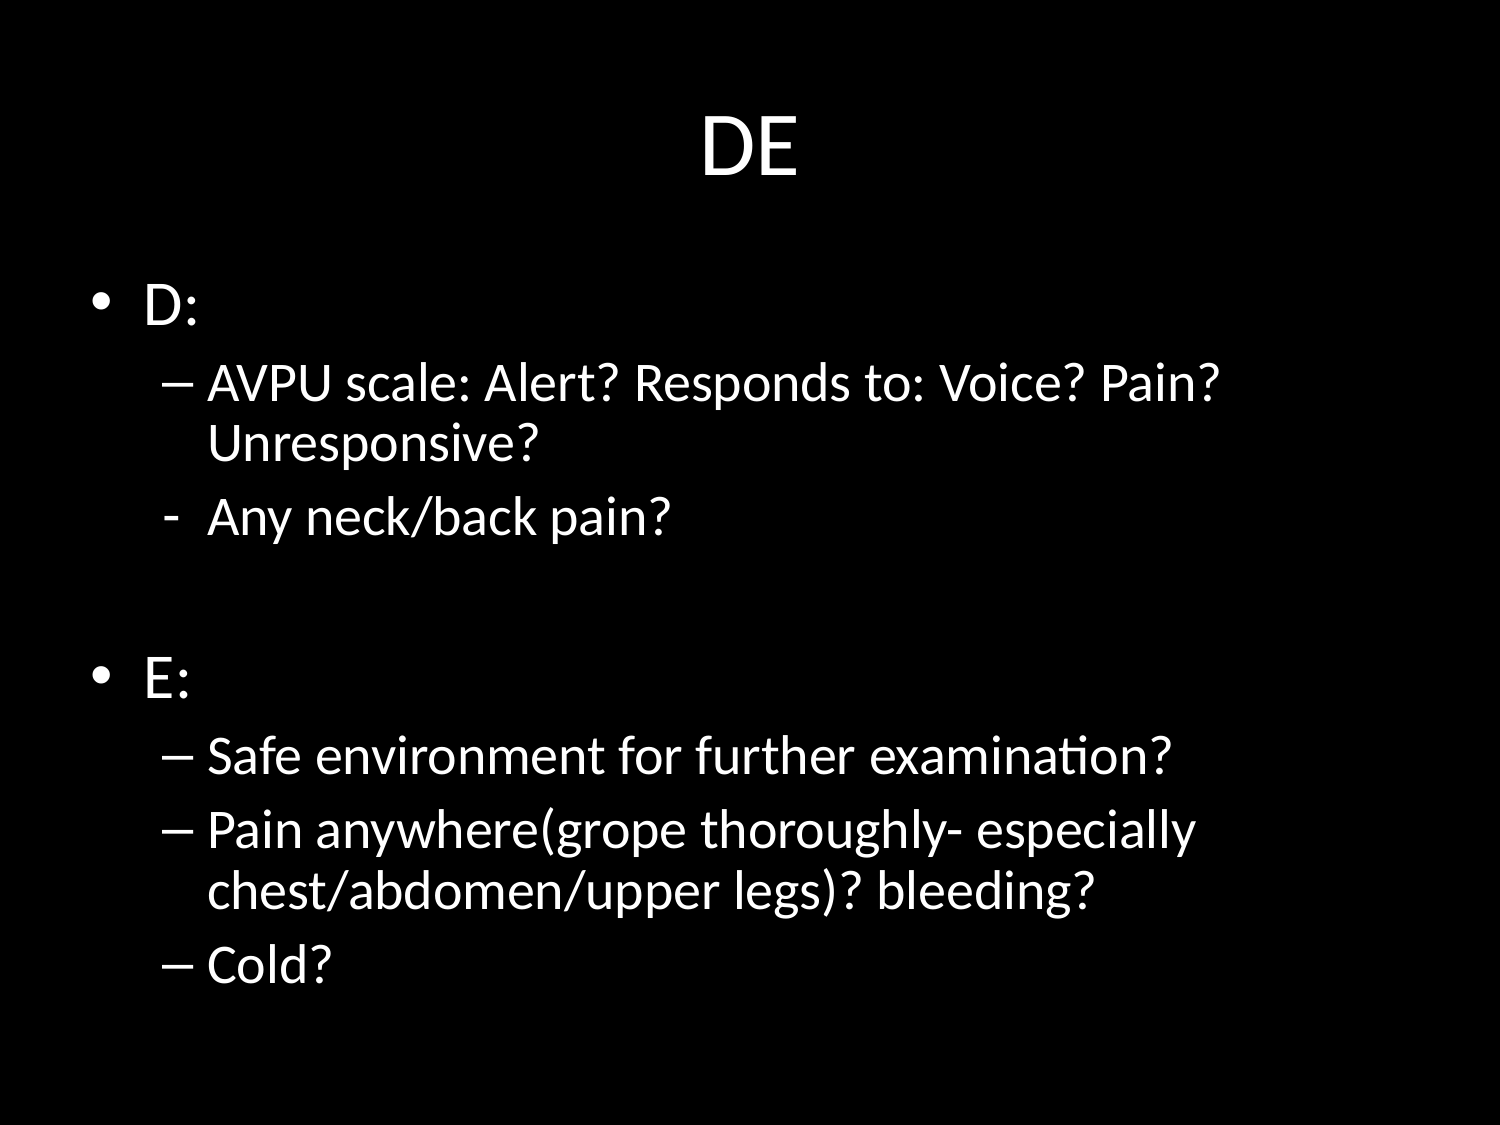

# DE
D:
AVPU scale: Alert? Responds to: Voice? Pain? Unresponsive?
Any neck/back pain?
E:
Safe environment for further examination?
Pain anywhere(grope thoroughly- especially chest/abdomen/upper legs)? bleeding?
Cold?